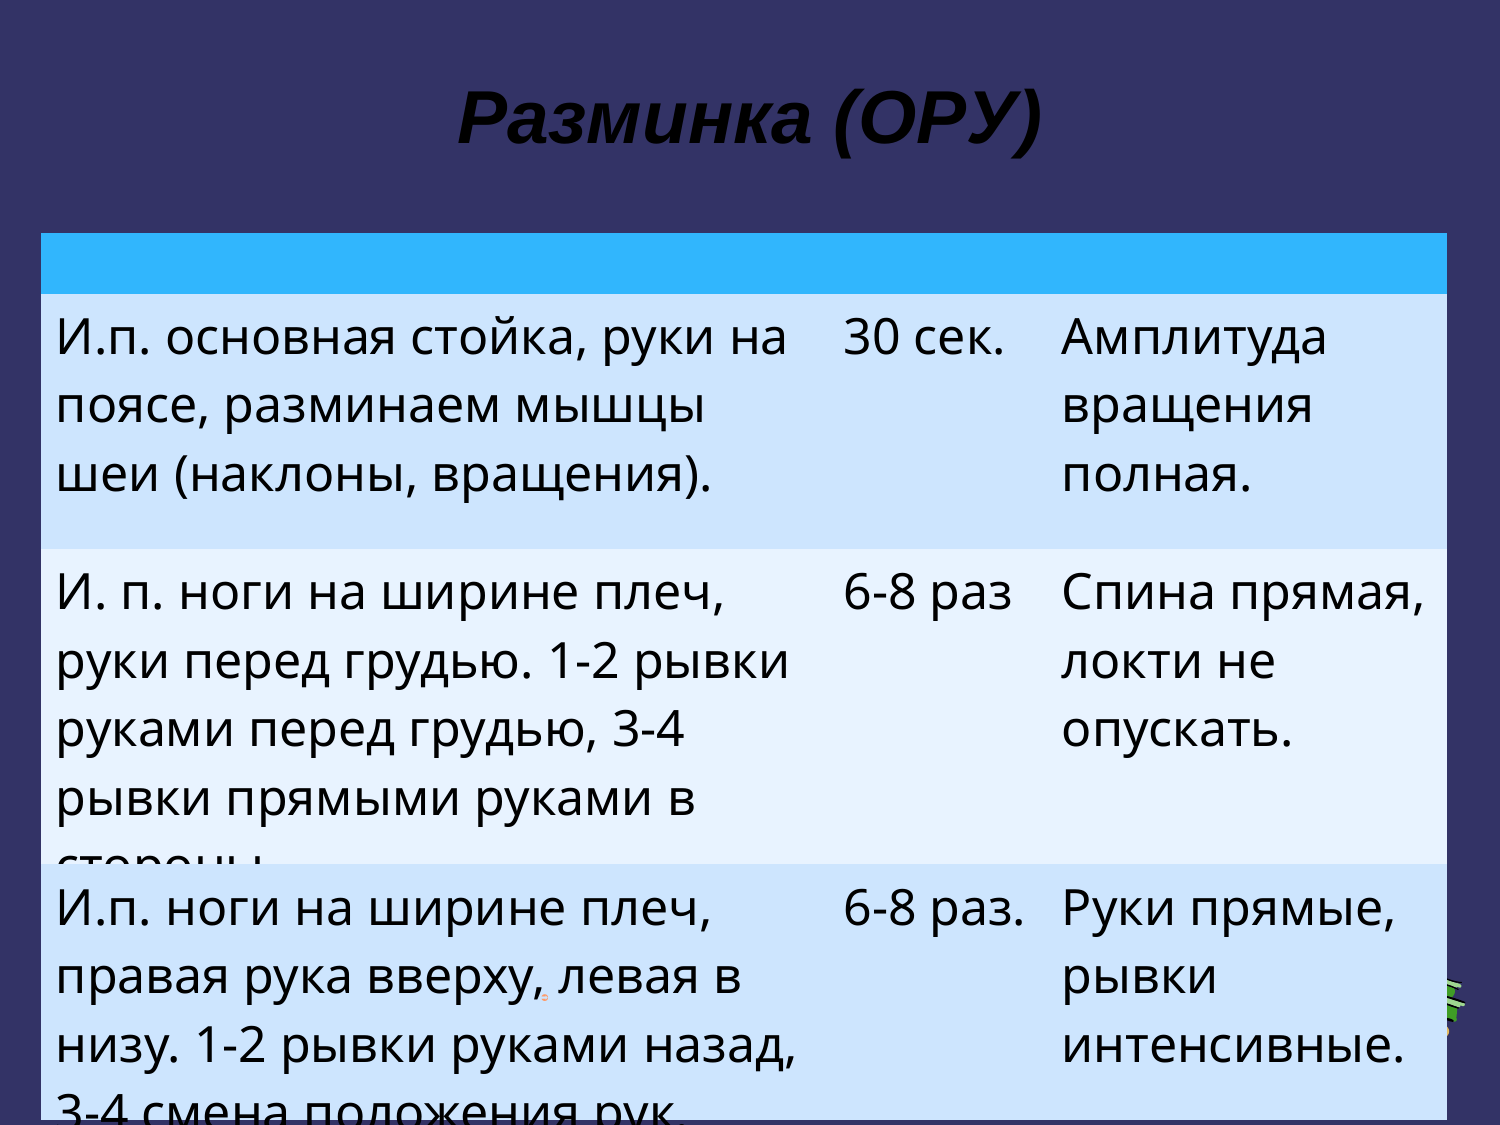

# Разминка (ОРУ)
| | | |
| --- | --- | --- |
| И.п. основная стойка, руки на поясе, разминаем мышцы шеи (наклоны, вращения). | 30 сек. | Амплитуда вращения полная. |
| И. п. ноги на ширине плеч, руки перед грудью. 1-2 рывки руками перед грудью, 3-4 рывки прямыми руками в стороны. | 6-8 раз | Спина прямая, локти не опускать. |
| И.п. ноги на ширине плеч, правая рука вверху, левая в низу. 1-2 рывки руками назад, 3-4 смена положения рук. | 6-8 раз. | Руки прямые, рывки интенсивные. |